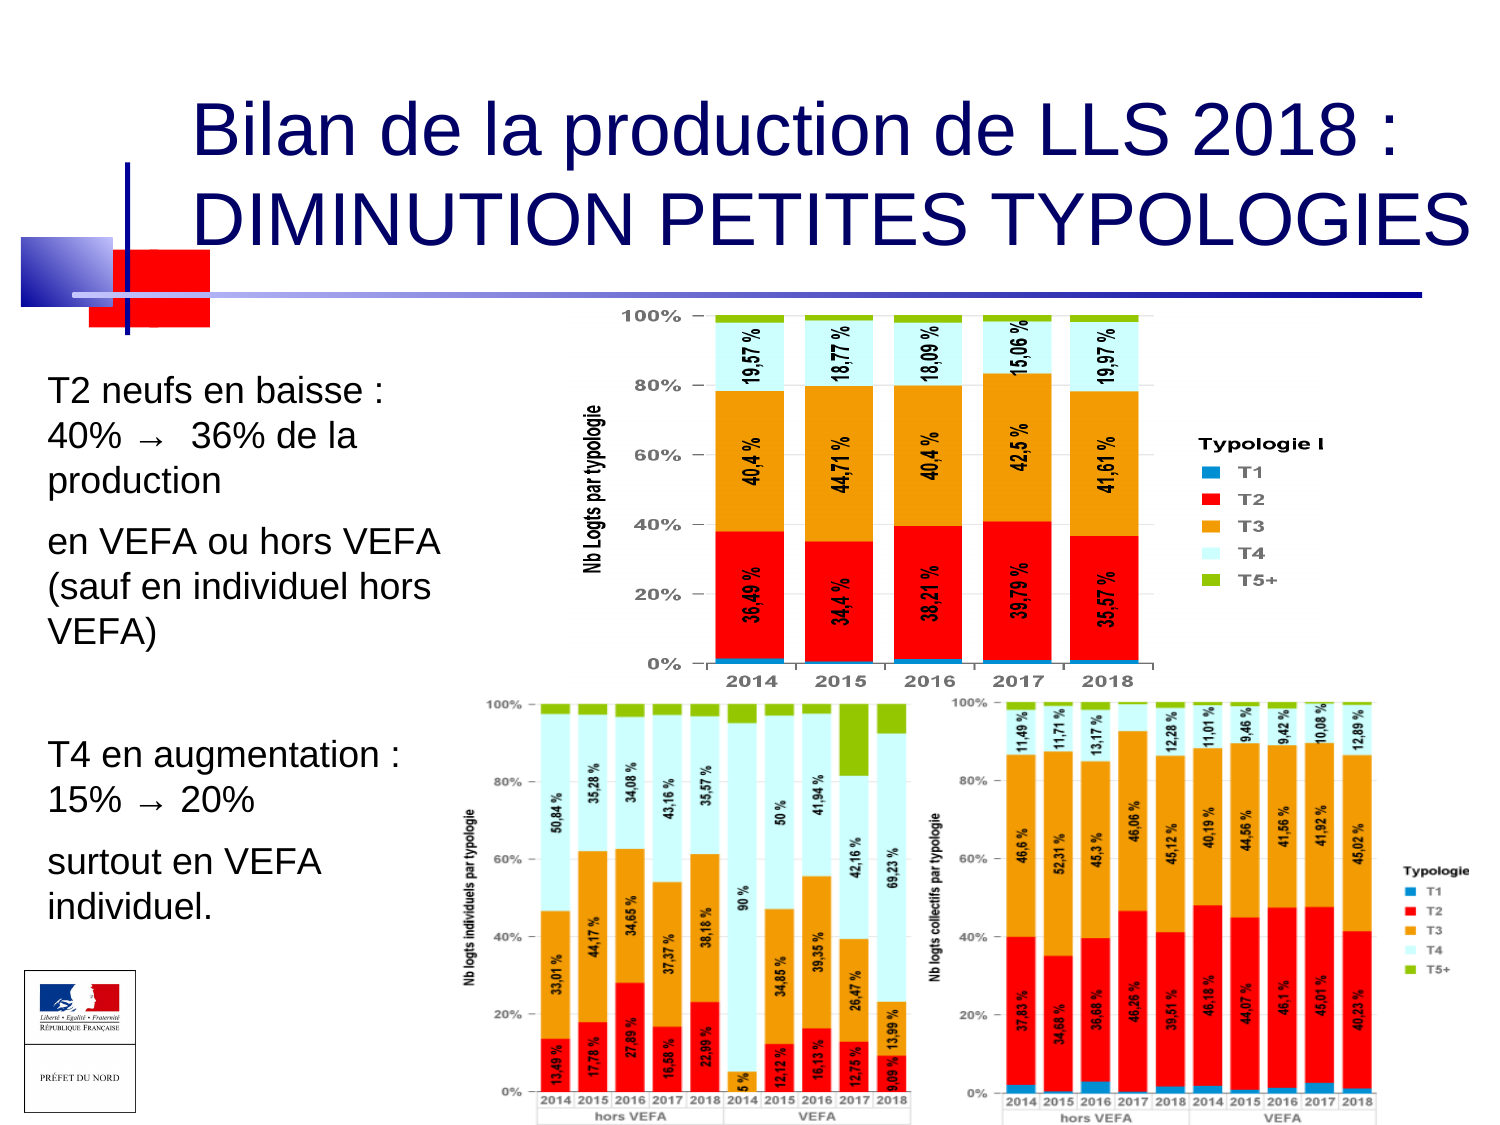

# Bilan de la production de LLS 2018 : DIMINUTION PETITES TYPOLOGIES
T2 neufs en baisse : 40% → 36% de la production
en VEFA ou hors VEFA (sauf en individuel hors VEFA)
T4 en augmentation : 15% → 20%
surtout en VEFA individuel.